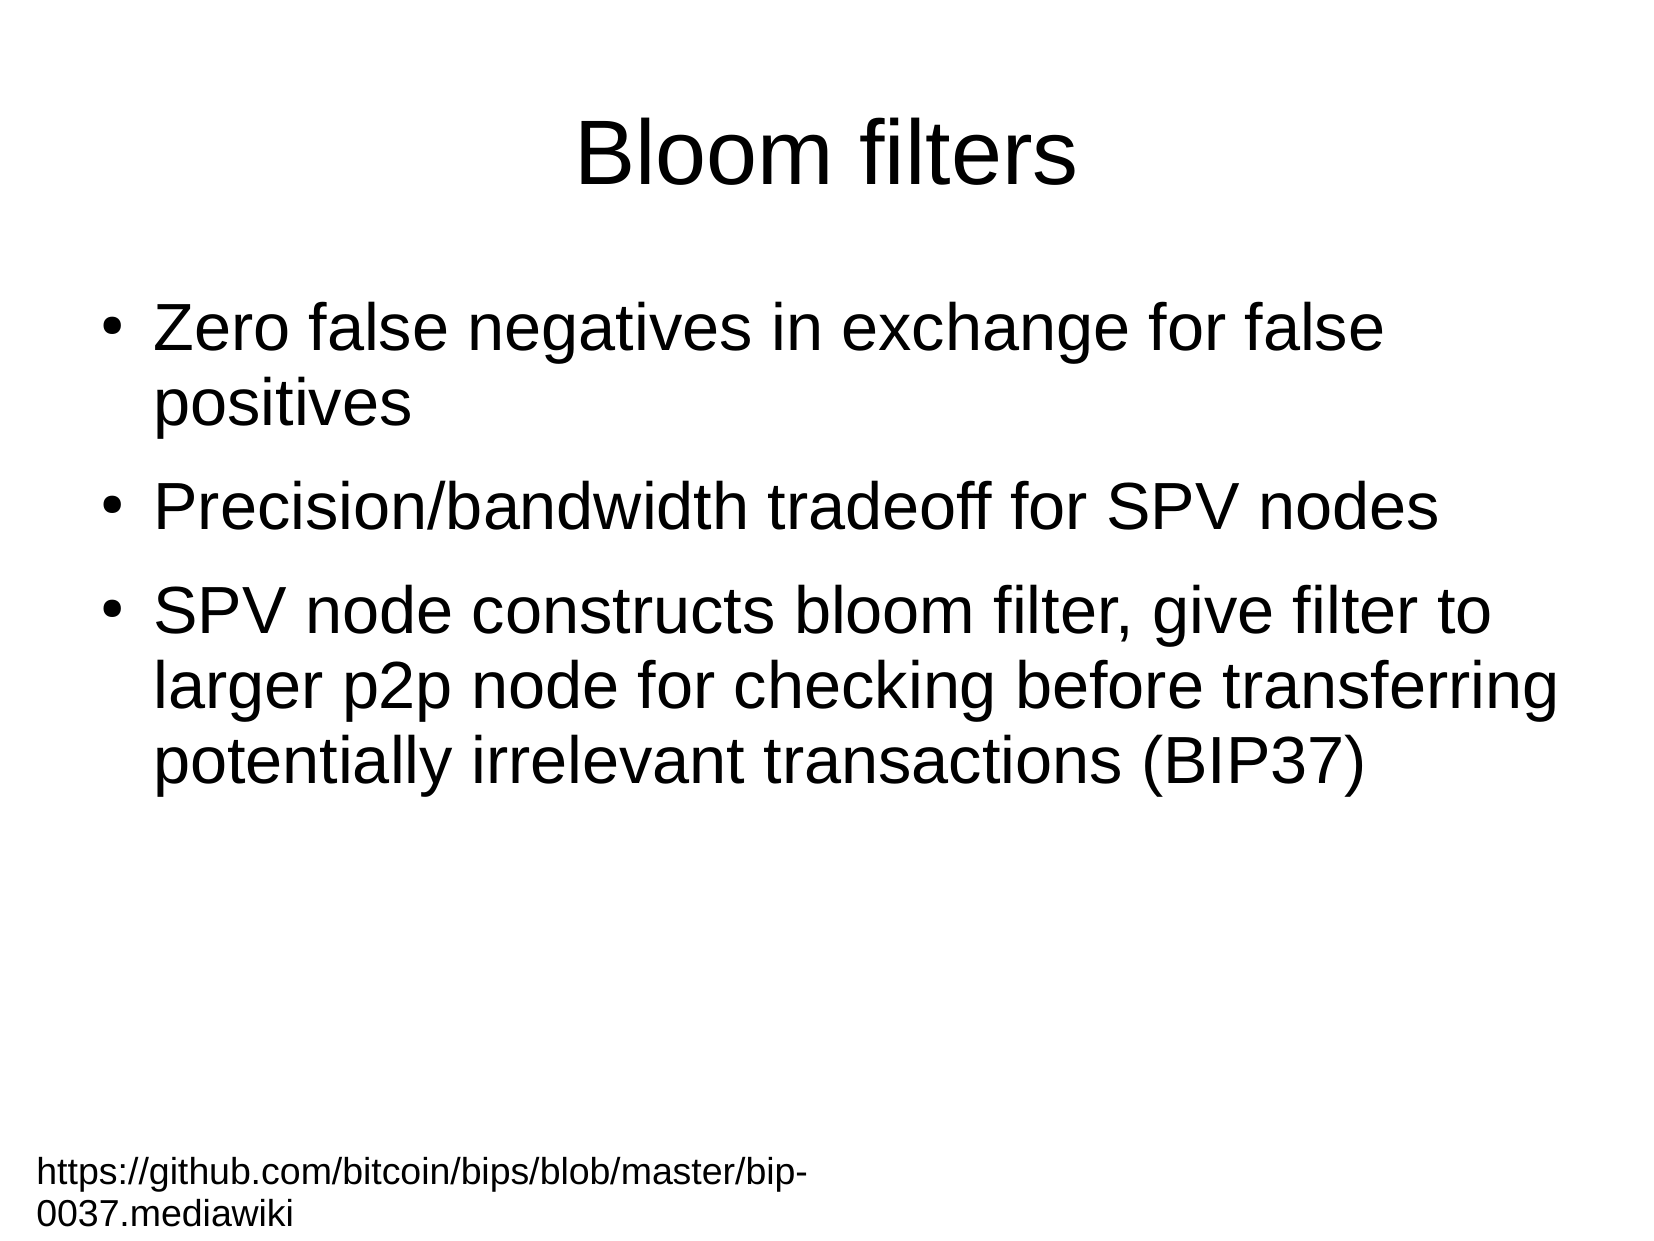

# Bloom filters
Zero false negatives in exchange for false positives
Precision/bandwidth tradeoff for SPV nodes
SPV node constructs bloom filter, give filter to larger p2p node for checking before transferring potentially irrelevant transactions (BIP37)
https://github.com/bitcoin/bips/blob/master/bip-0037.mediawiki